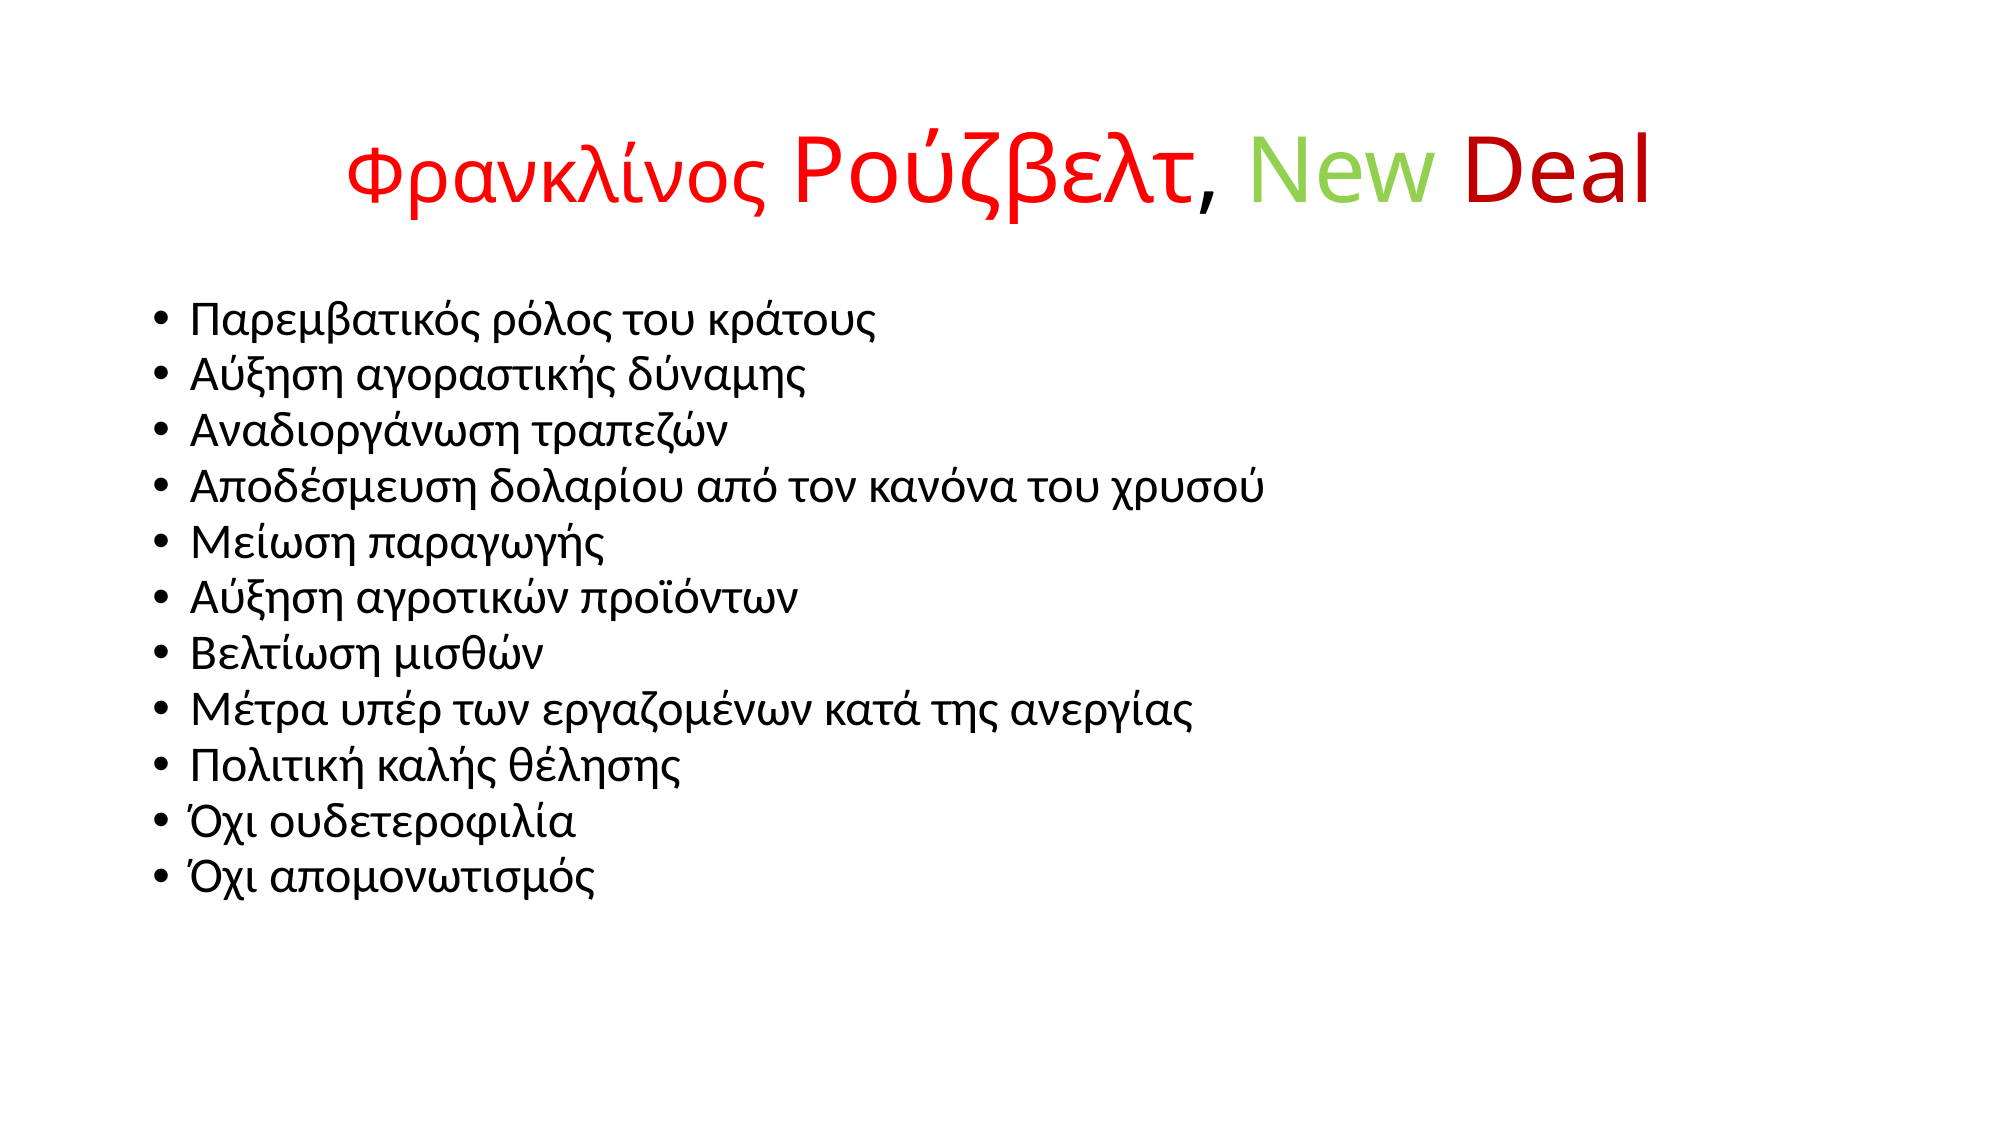

# Φρανκλίνος Ρούζβελτ, New Deal
Παρεμβατικός ρόλος του κράτους
Αύξηση αγοραστικής δύναμης
Αναδιοργάνωση τραπεζών
Αποδέσμευση δολαρίου από τον κανόνα του χρυσού
Μείωση παραγωγής
Αύξηση αγροτικών προϊόντων
Βελτίωση μισθών
Μέτρα υπέρ των εργαζομένων κατά της ανεργίας
Πολιτική καλής θέλησης
Όχι ουδετεροφιλία
Όχι απομονωτισμός